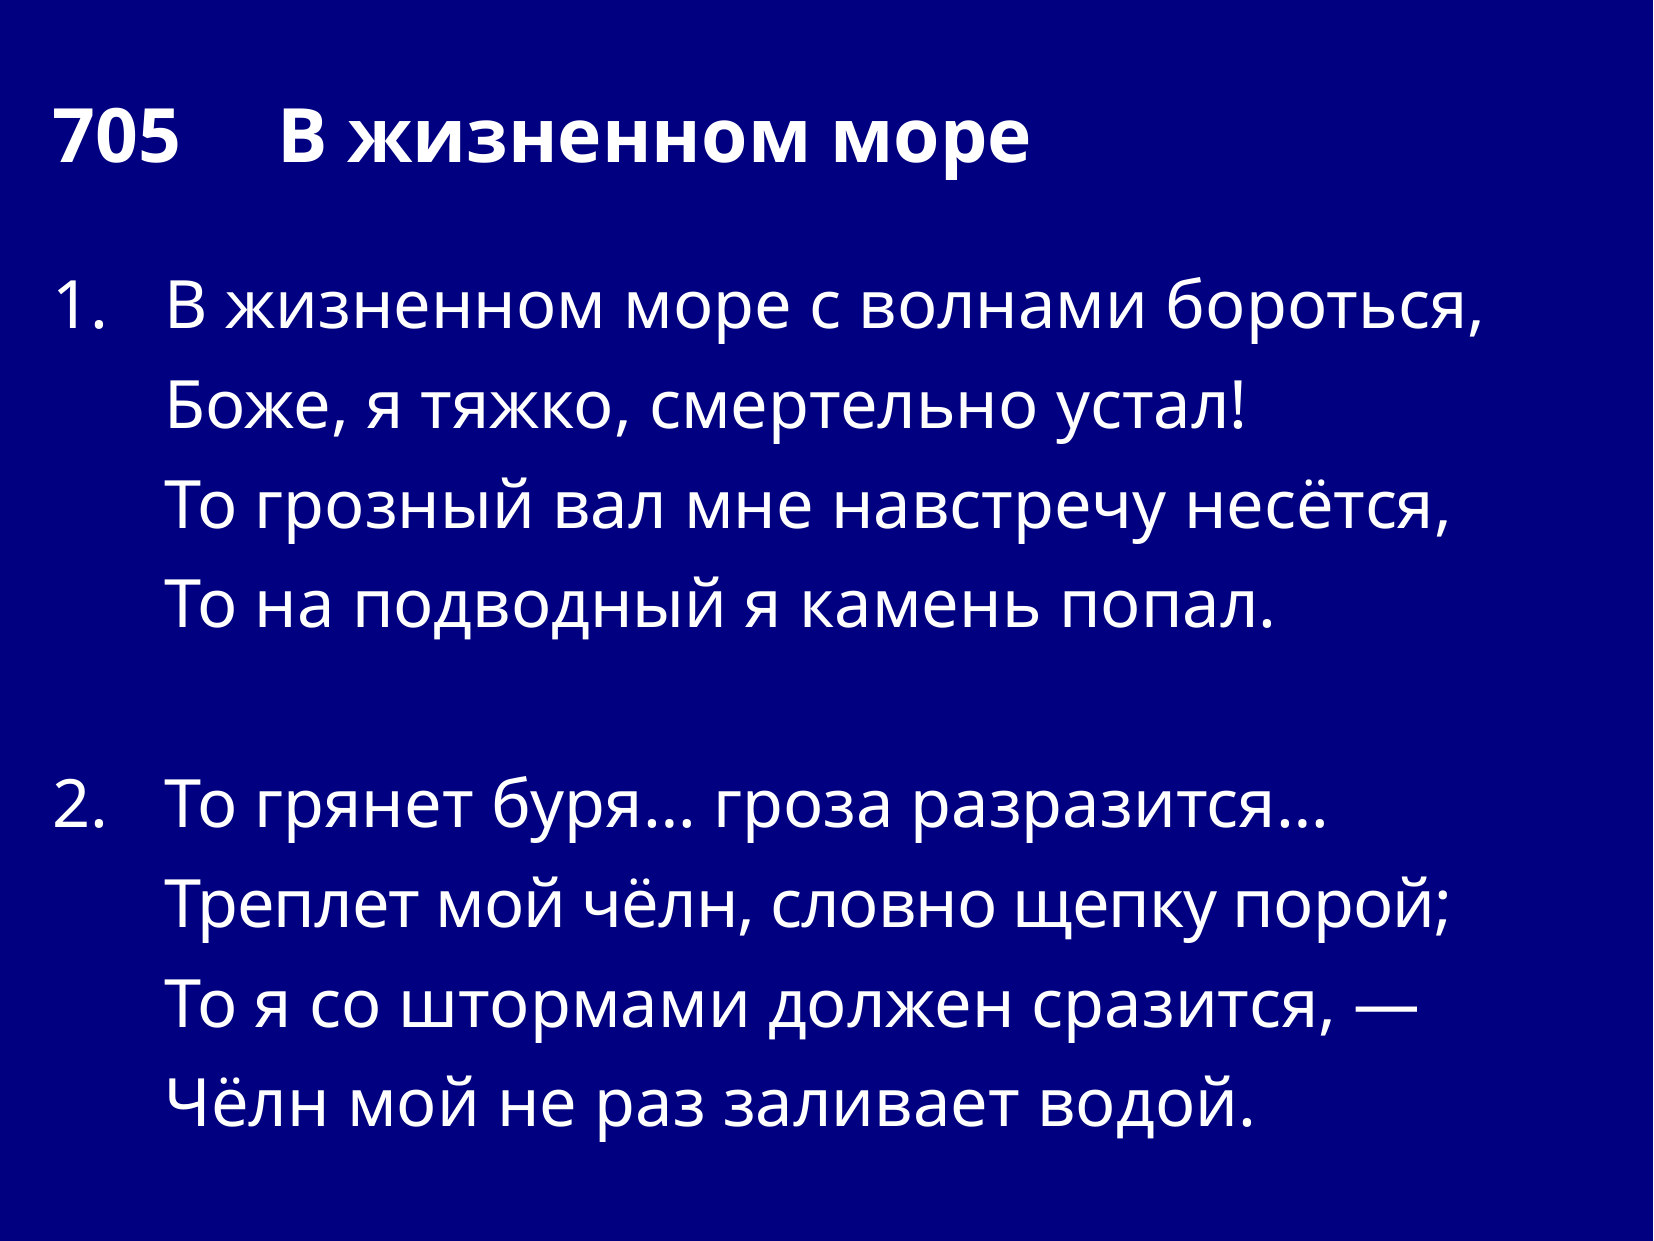

705	В жизненном море
1.	В жизненном море с волнами бороться,
	Боже, я тяжко, смертельно устал!
	То грозный вал мне навстречу несётся,
	То на подводный я камень попал.
2.	То грянет буря… гроза разразится…
	Треплет мой чёлн, словно щепку порой;
	То я со штормами должен сразится, —
	Чёлн мой не раз заливает водой.